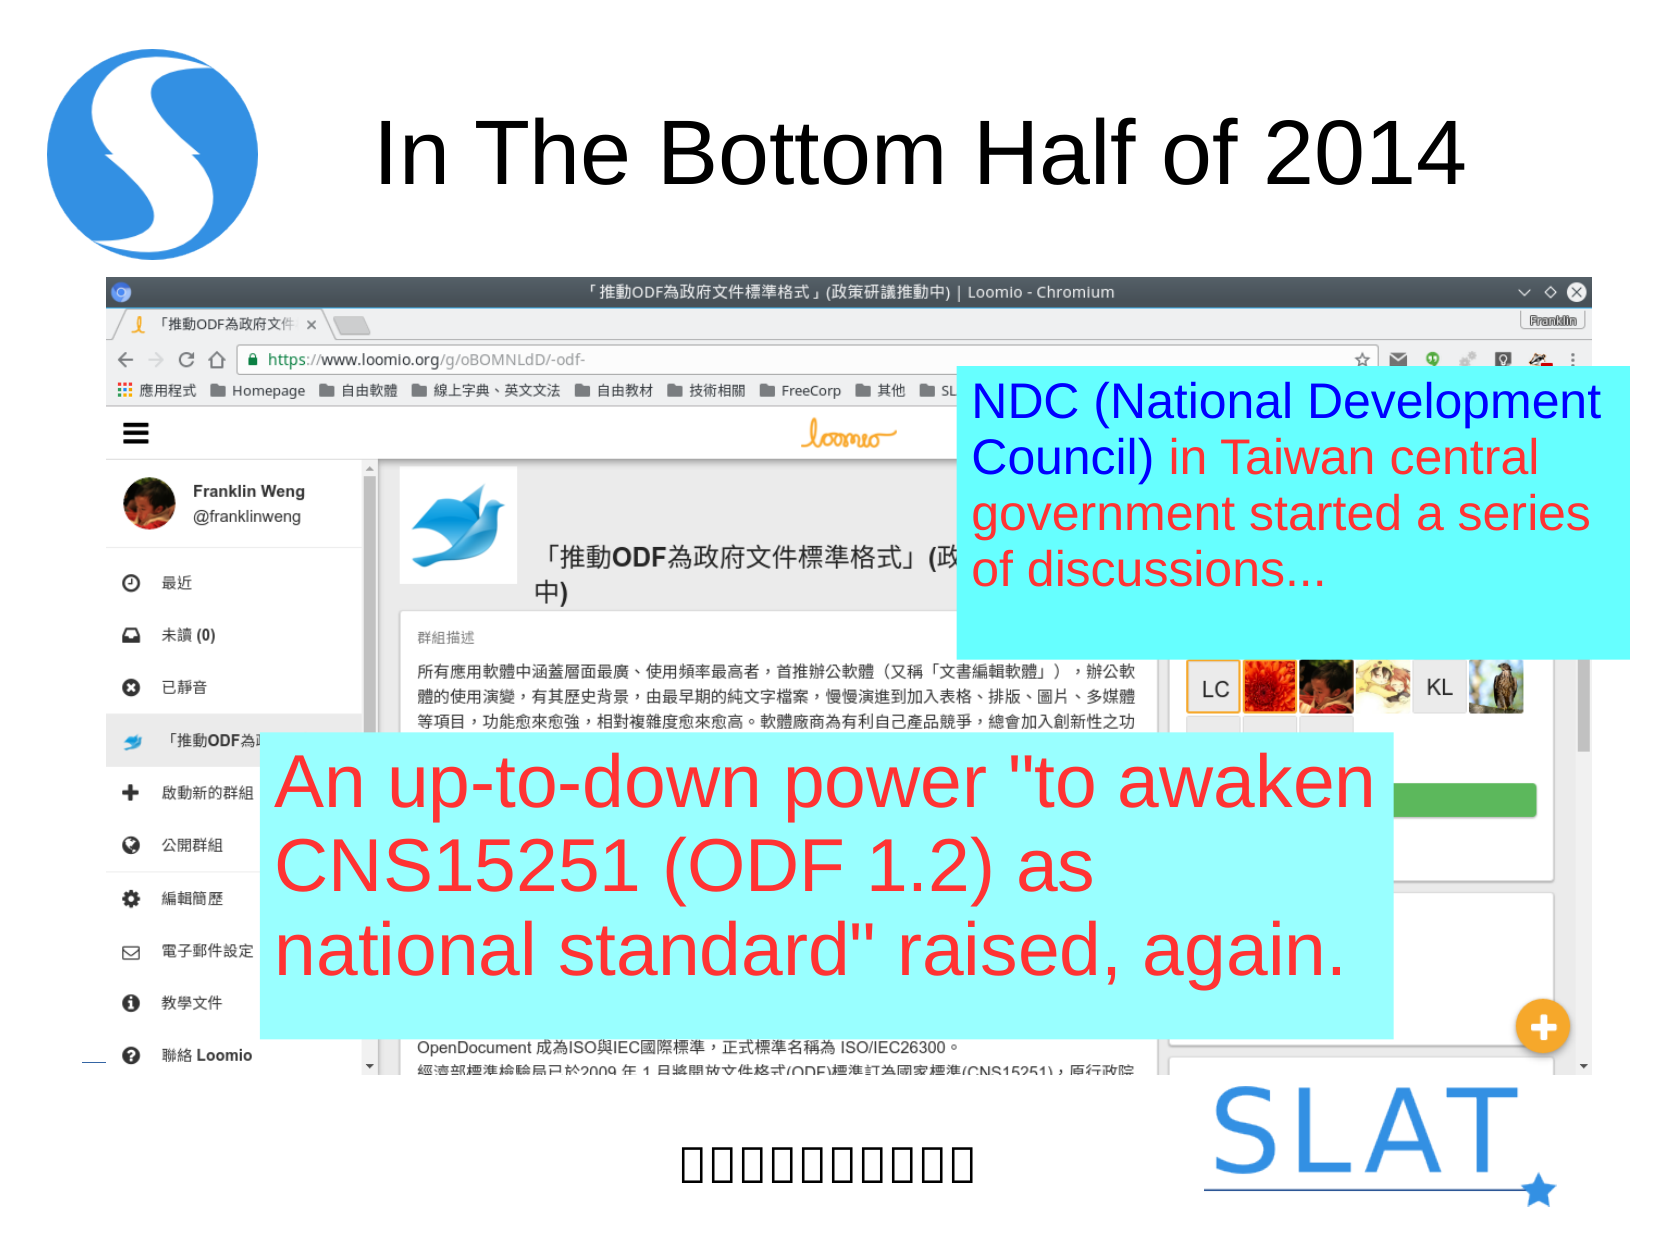

# In The Bottom Half of 2014
NDC (National Development Council) in Taiwan central government started a series of discussions...
An up-to-down power "to awaken CNS15251 (ODF 1.2) as national standard" raised, again.
LibreOffice Brno 2016 Conference Presentation